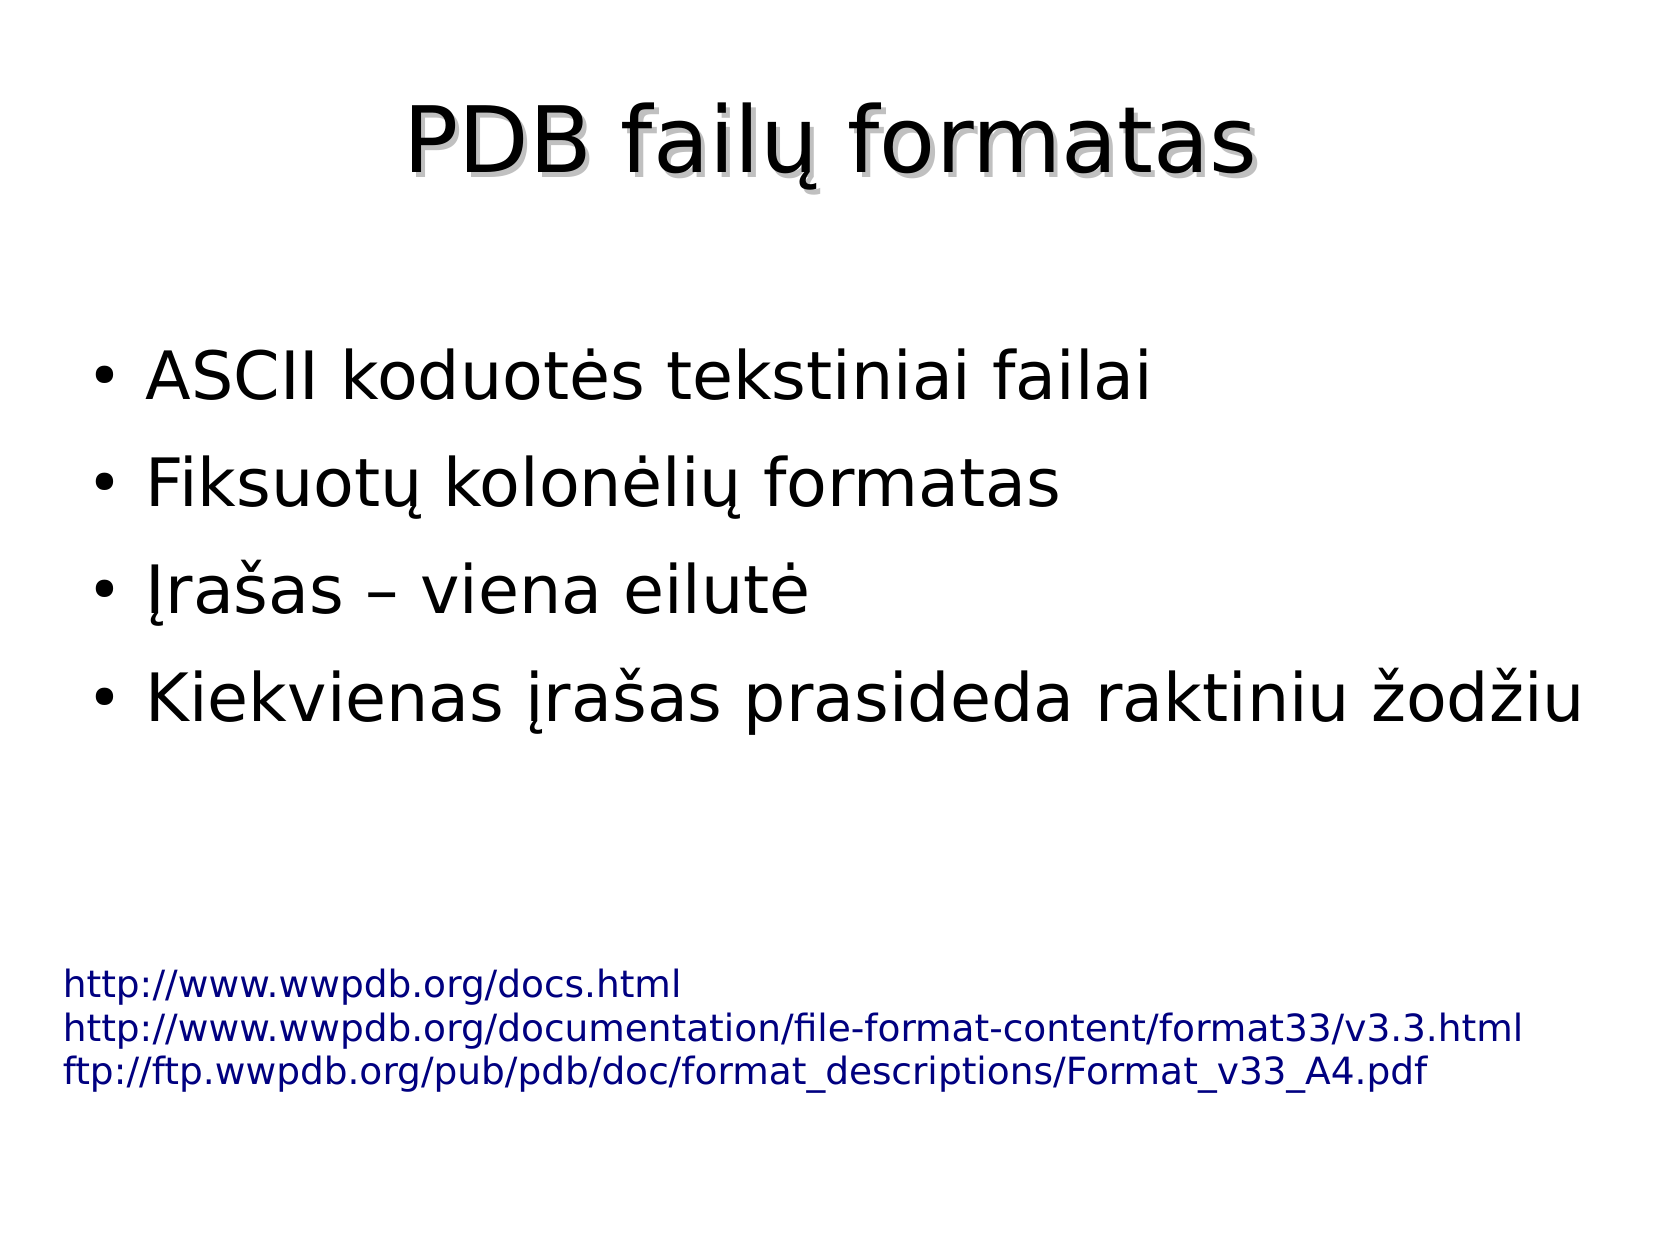

# PDB failų formatas
ASCII koduotės tekstiniai failai
Fiksuotų kolonėlių formatas
Įrašas – viena eilutė
Kiekvienas įrašas prasideda raktiniu žodžiu
http://www.wwpdb.org/docs.html
http://www.wwpdb.org/documentation/file-format-content/format33/v3.3.html
ftp://ftp.wwpdb.org/pub/pdb/doc/format_descriptions/Format_v33_A4.pdf